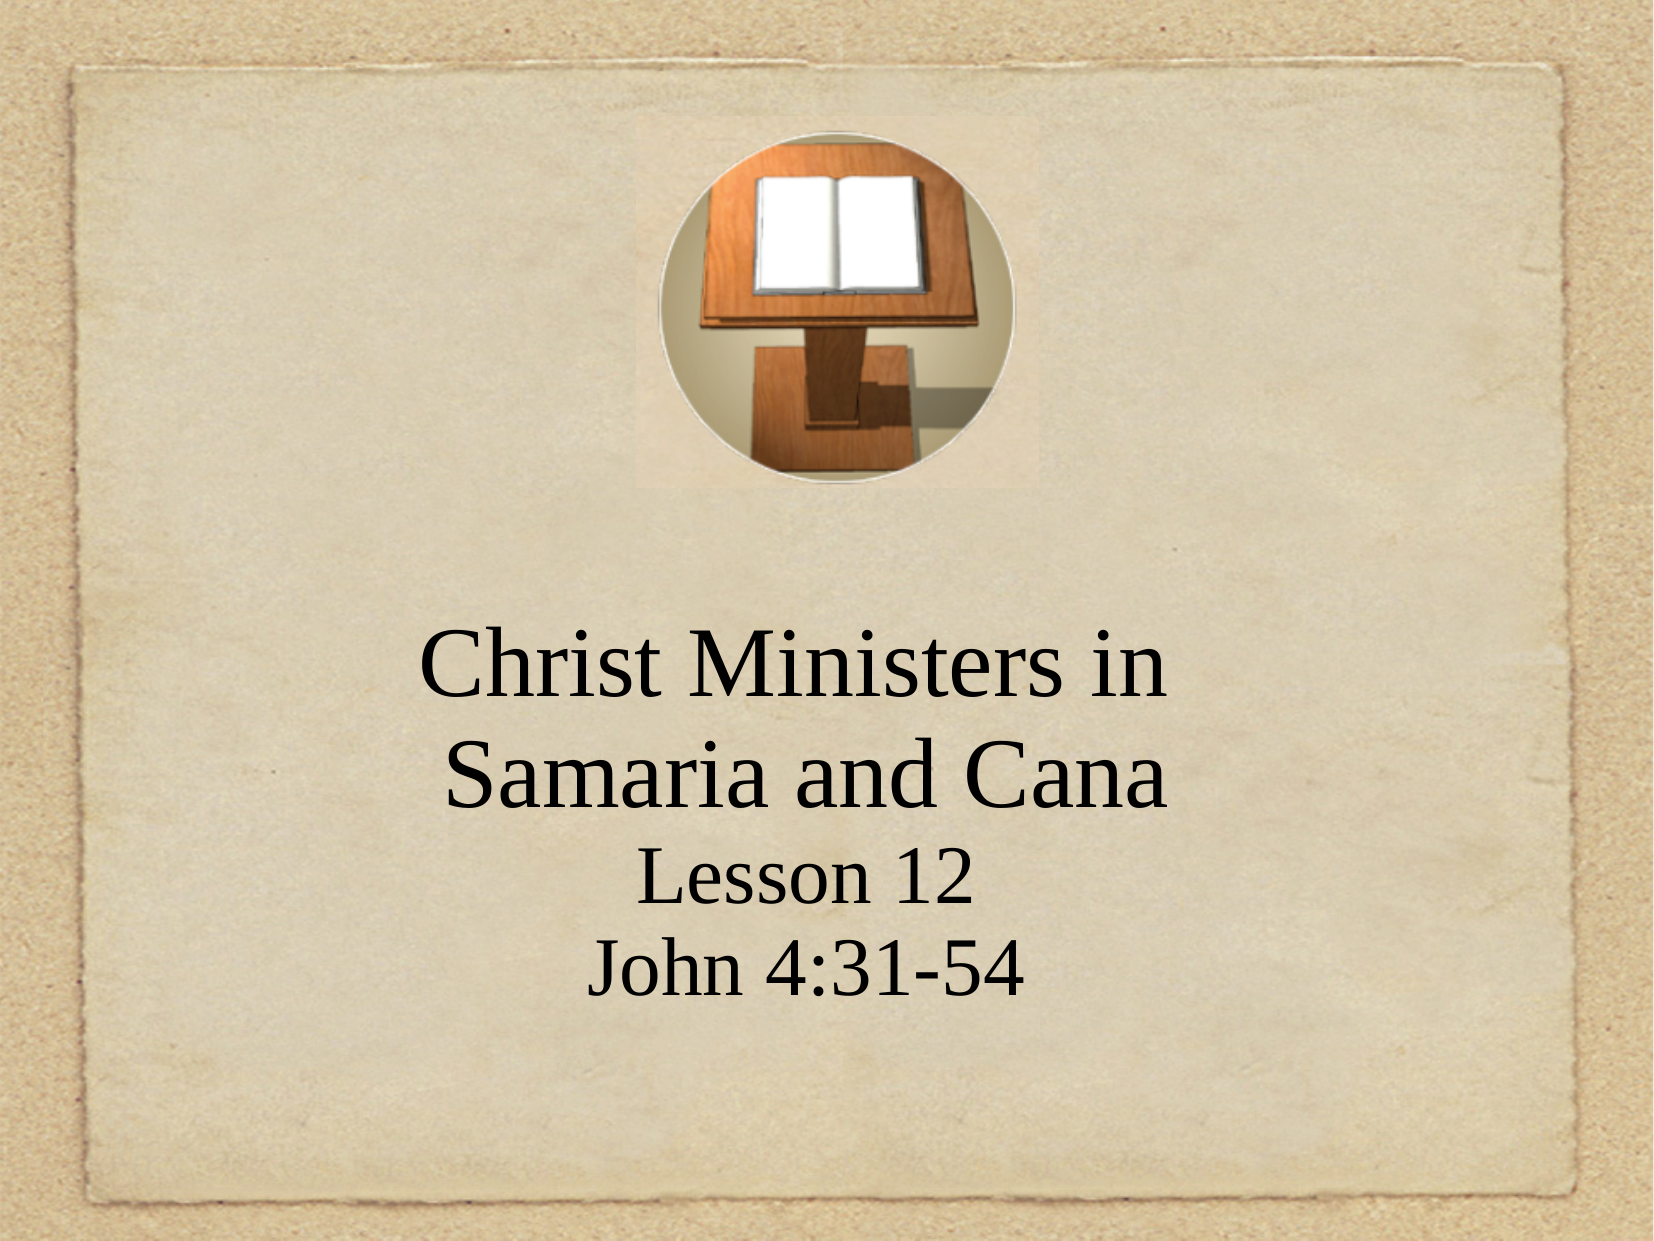

#
Christ Ministers in
Samaria and Cana
Lesson 12
John 4:31-54